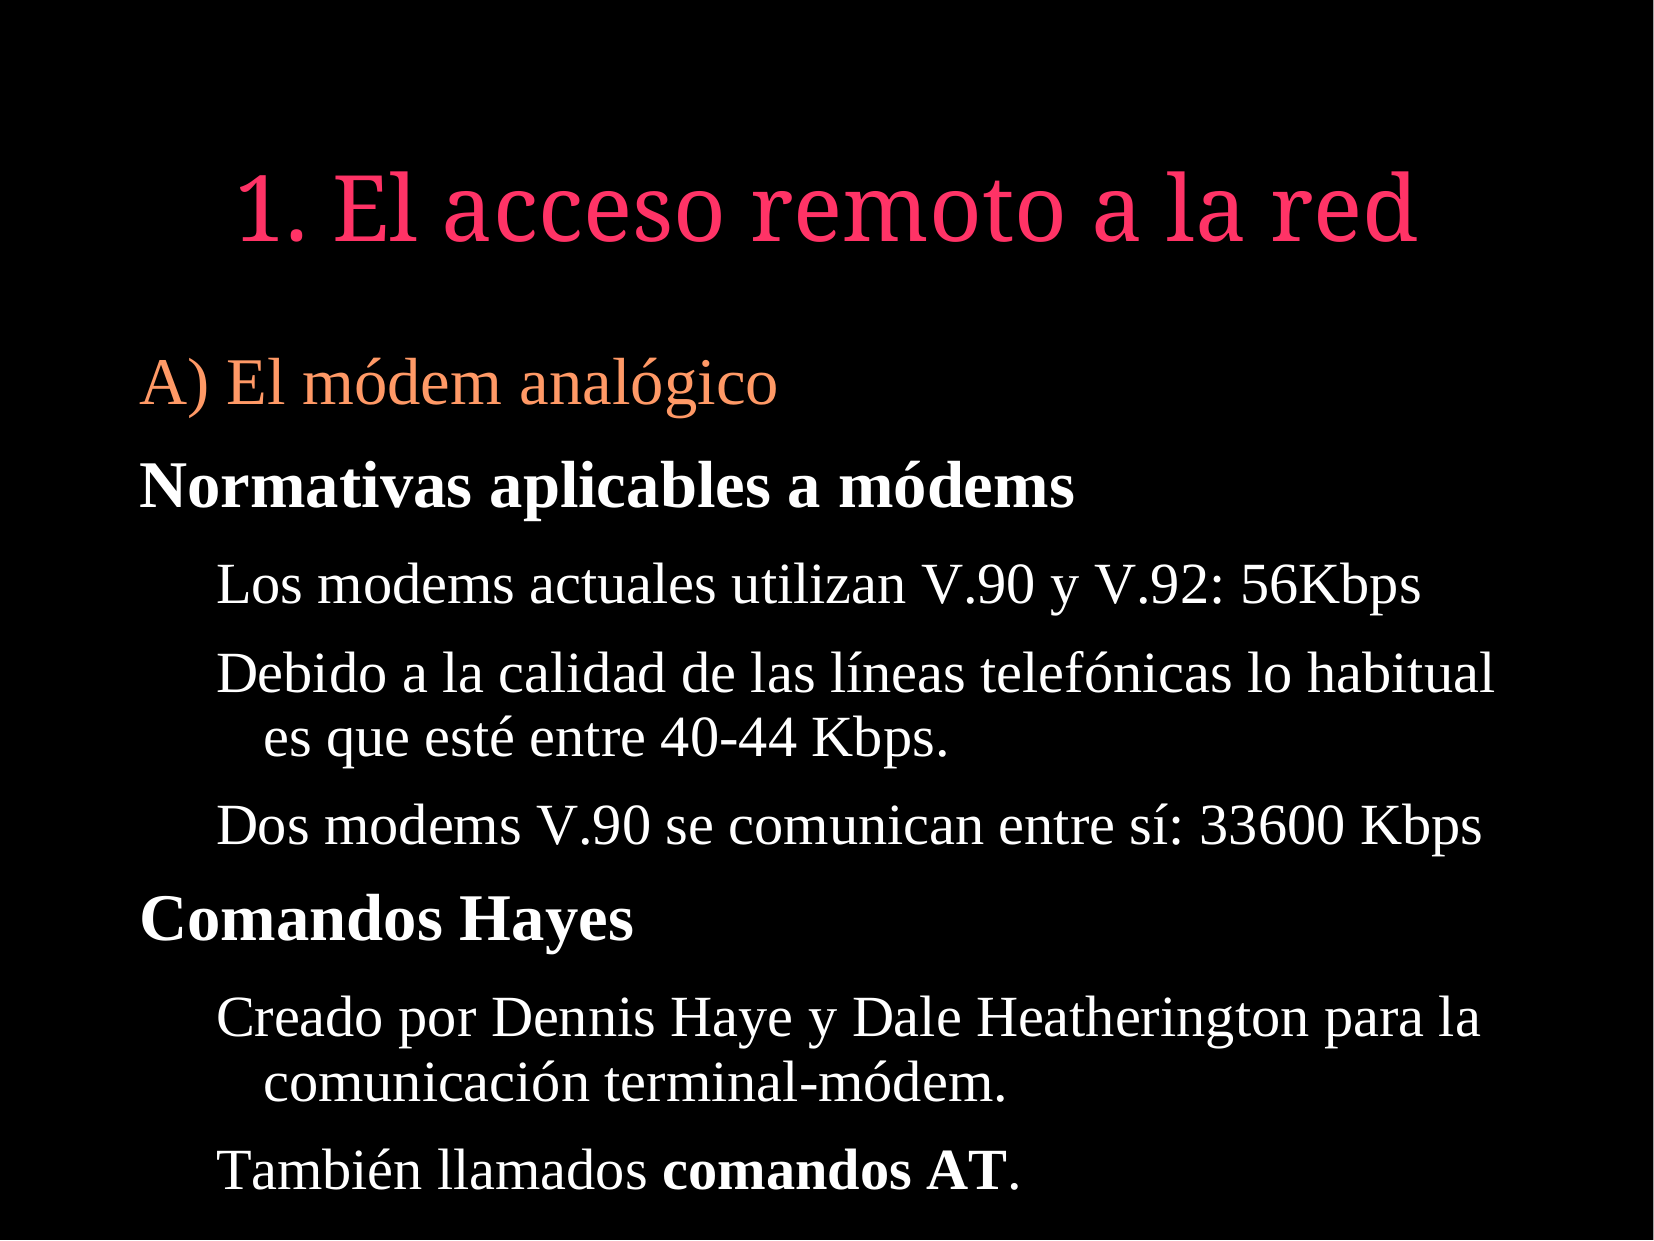

# 1. El acceso remoto a la red
A) El módem analógico
Normativas aplicables a módems
Los modems actuales utilizan V.90 y V.92: 56Kbps
Debido a la calidad de las líneas telefónicas lo habitual es que esté entre 40-44 Kbps.
Dos modems V.90 se comunican entre sí: 33600 Kbps
Comandos Hayes
Creado por Dennis Haye y Dale Heatherington para la comunicación terminal-módem.
También llamados comandos AT.